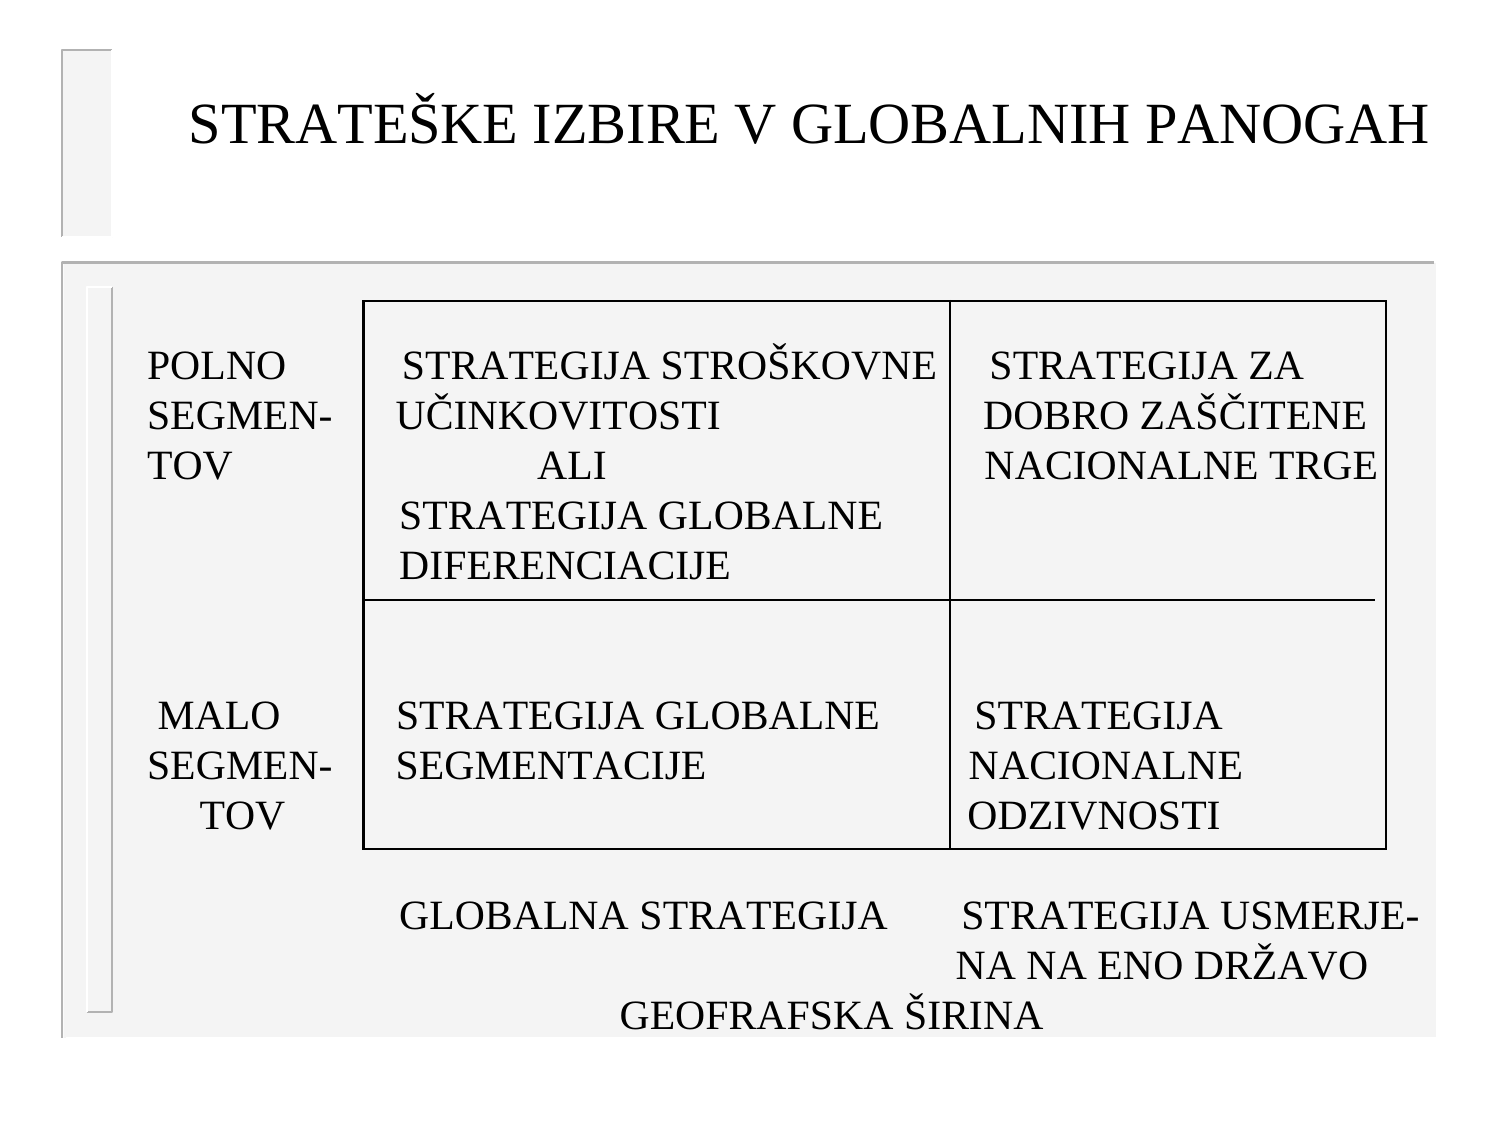

STRATEŠKE IZBIRE V GLOBALNIH PANOGAH
POLNO STRATEGIJA STROŠKOVNE STRATEGIJA ZA
SEGMEN- UČINKOVITOSTI DOBRO ZAŠČITENE
TOV ALI NACIONALNE TRGE
 STRATEGIJA GLOBALNE
 DIFERENCIACIJE
 MALO STRATEGIJA GLOBALNE STRATEGIJA
SEGMEN- SEGMENTACIJE NACIONALNE
 TOV ODZIVNOSTI
 GLOBALNA STRATEGIJA STRATEGIJA USMERJE-
 NA NA ENO DRŽAVO
 GEOFRAFSKA ŠIRINA